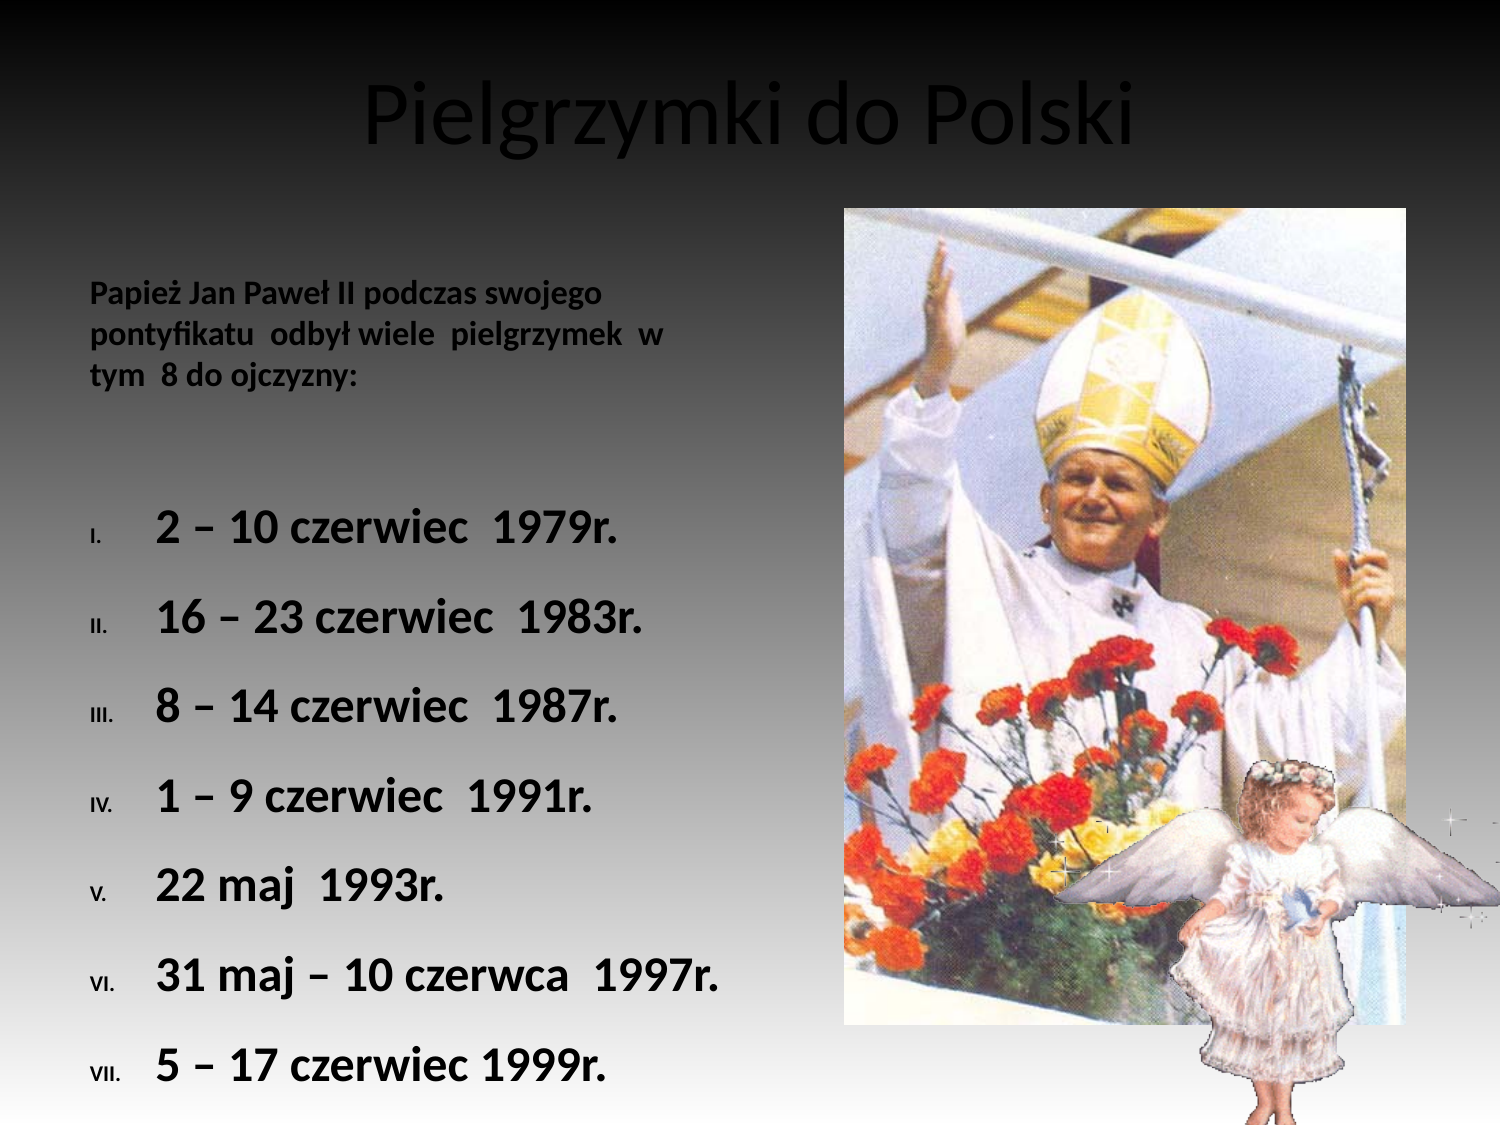

# Pielgrzymki do Polski
Papież Jan Paweł II podczas swojego pontyfikatu odbył wiele pielgrzymek w tym 8 do ojczyzny:
2 – 10 czerwiec 1979r.
16 – 23 czerwiec 1983r.
8 – 14 czerwiec 1987r.
1 – 9 czerwiec 1991r.
22 maj 1993r.
31 maj – 10 czerwca 1997r.
5 – 17 czerwiec 1999r.
 16 – 19 sierpień 2002r.